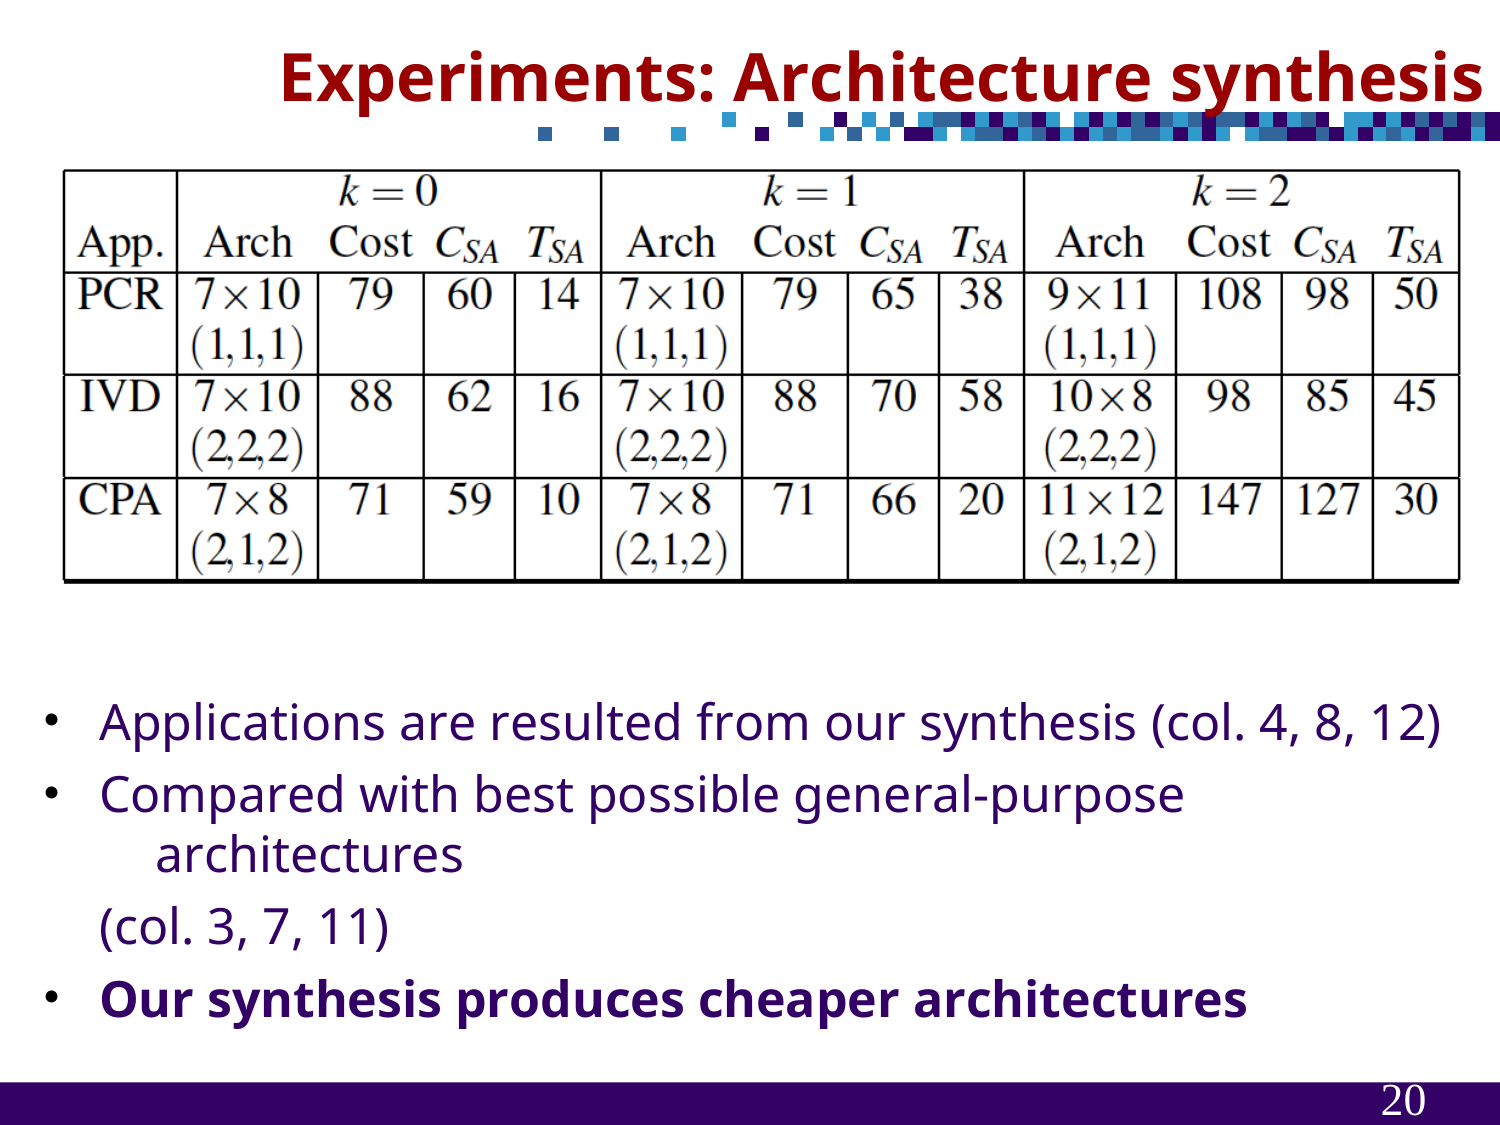

# Experiments: Architecture synthesis
Applications are resulted from our synthesis (col. 4, 8, 12)
Compared with best possible general-purpose architectures
(col. 3, 7, 11)
Our synthesis produces cheaper architectures